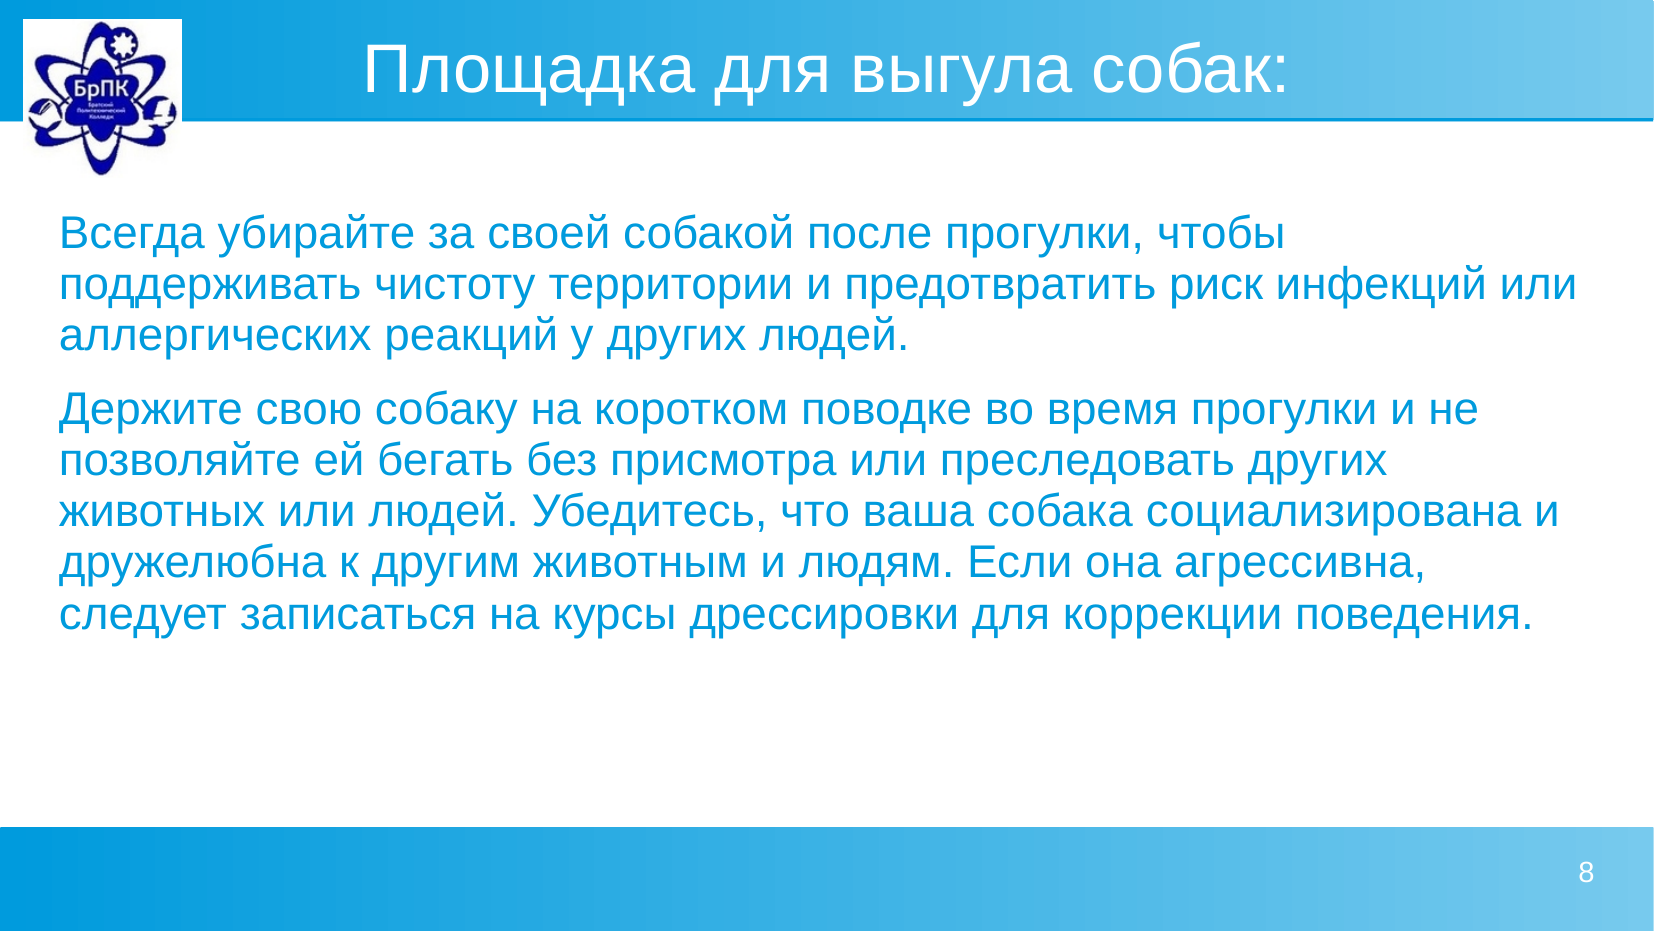

# Площадка для выгула собак:
Всегда убирайте за своей собакой после прогулки, чтобы поддерживать чистоту территории и предотвратить риск инфекций или аллергических реакций у других людей.
Держите свою собаку на коротком поводке во время прогулки и не позволяйте ей бегать без присмотра или преследовать других животных или людей. Убедитесь, что ваша собака социализирована и дружелюбна к другим животным и людям. Если она агрессивна, следует записаться на курсы дрессировки для коррекции поведения.
8